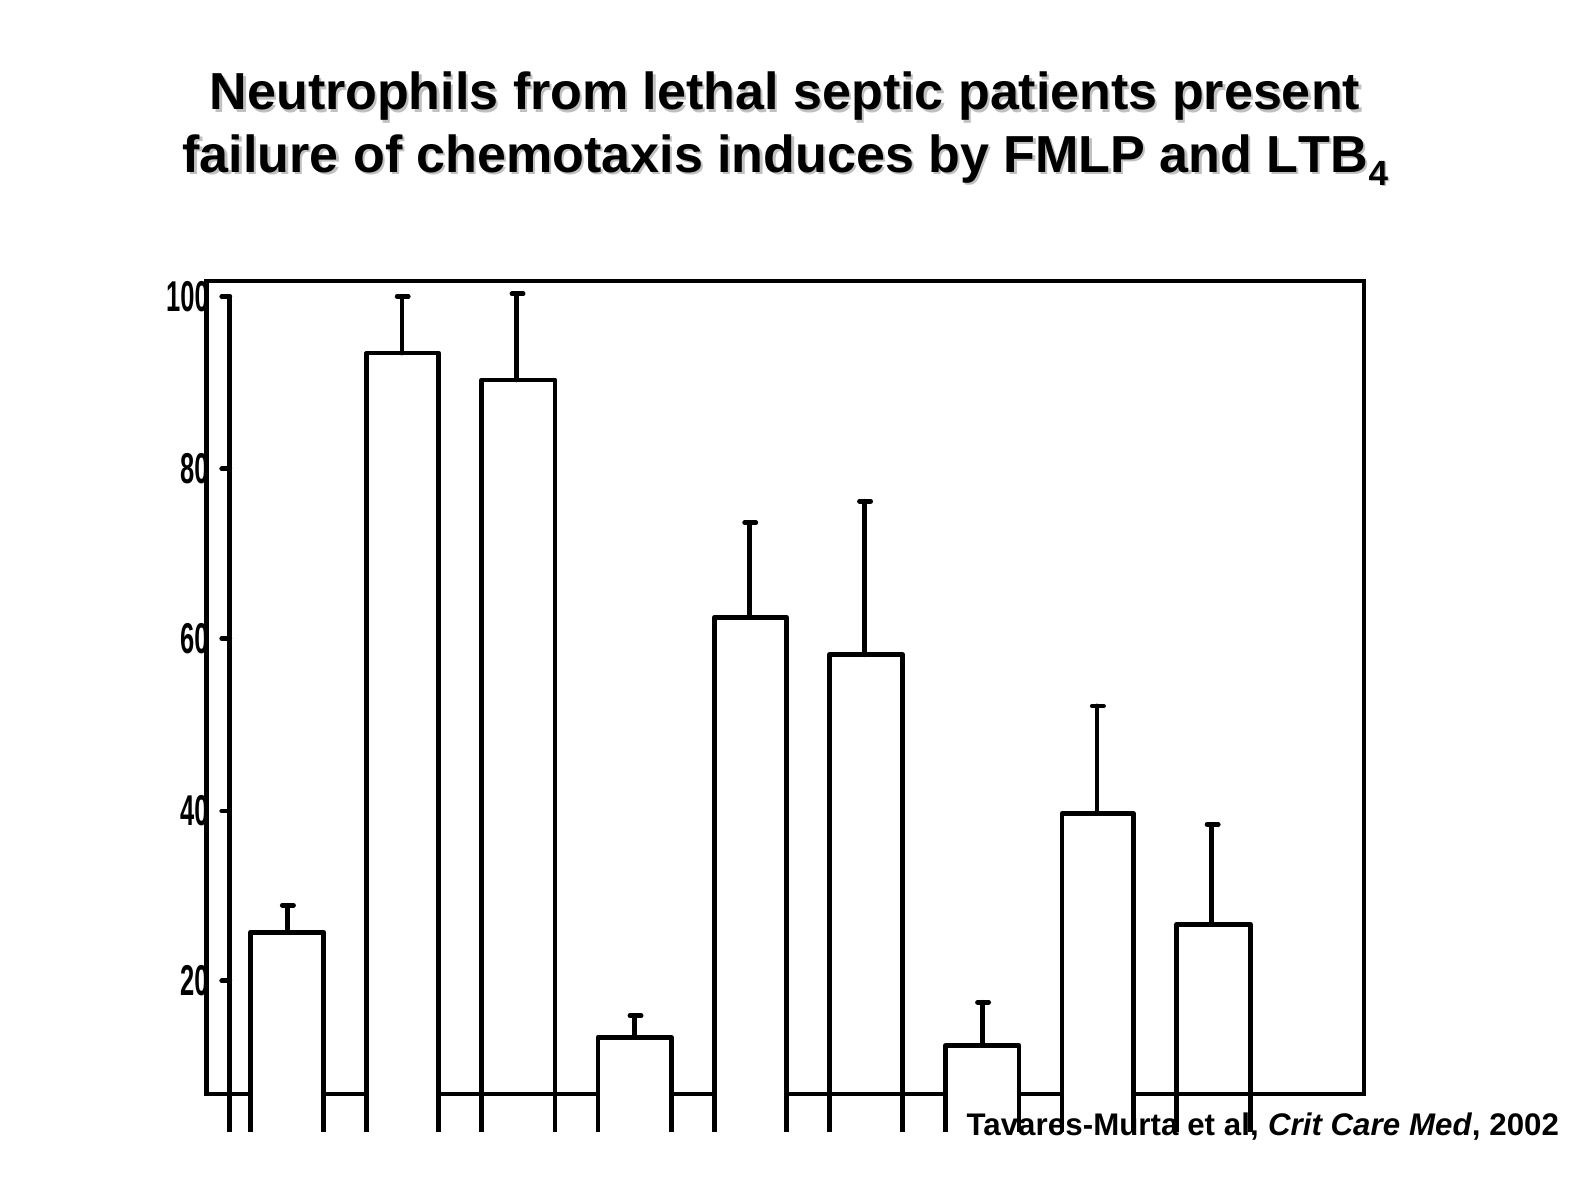

# Neutrophils from lethal septic patients present failure of chemotaxis induces by FMLP and LTB4
Tavares-Murta et al, Crit Care Med, 2002